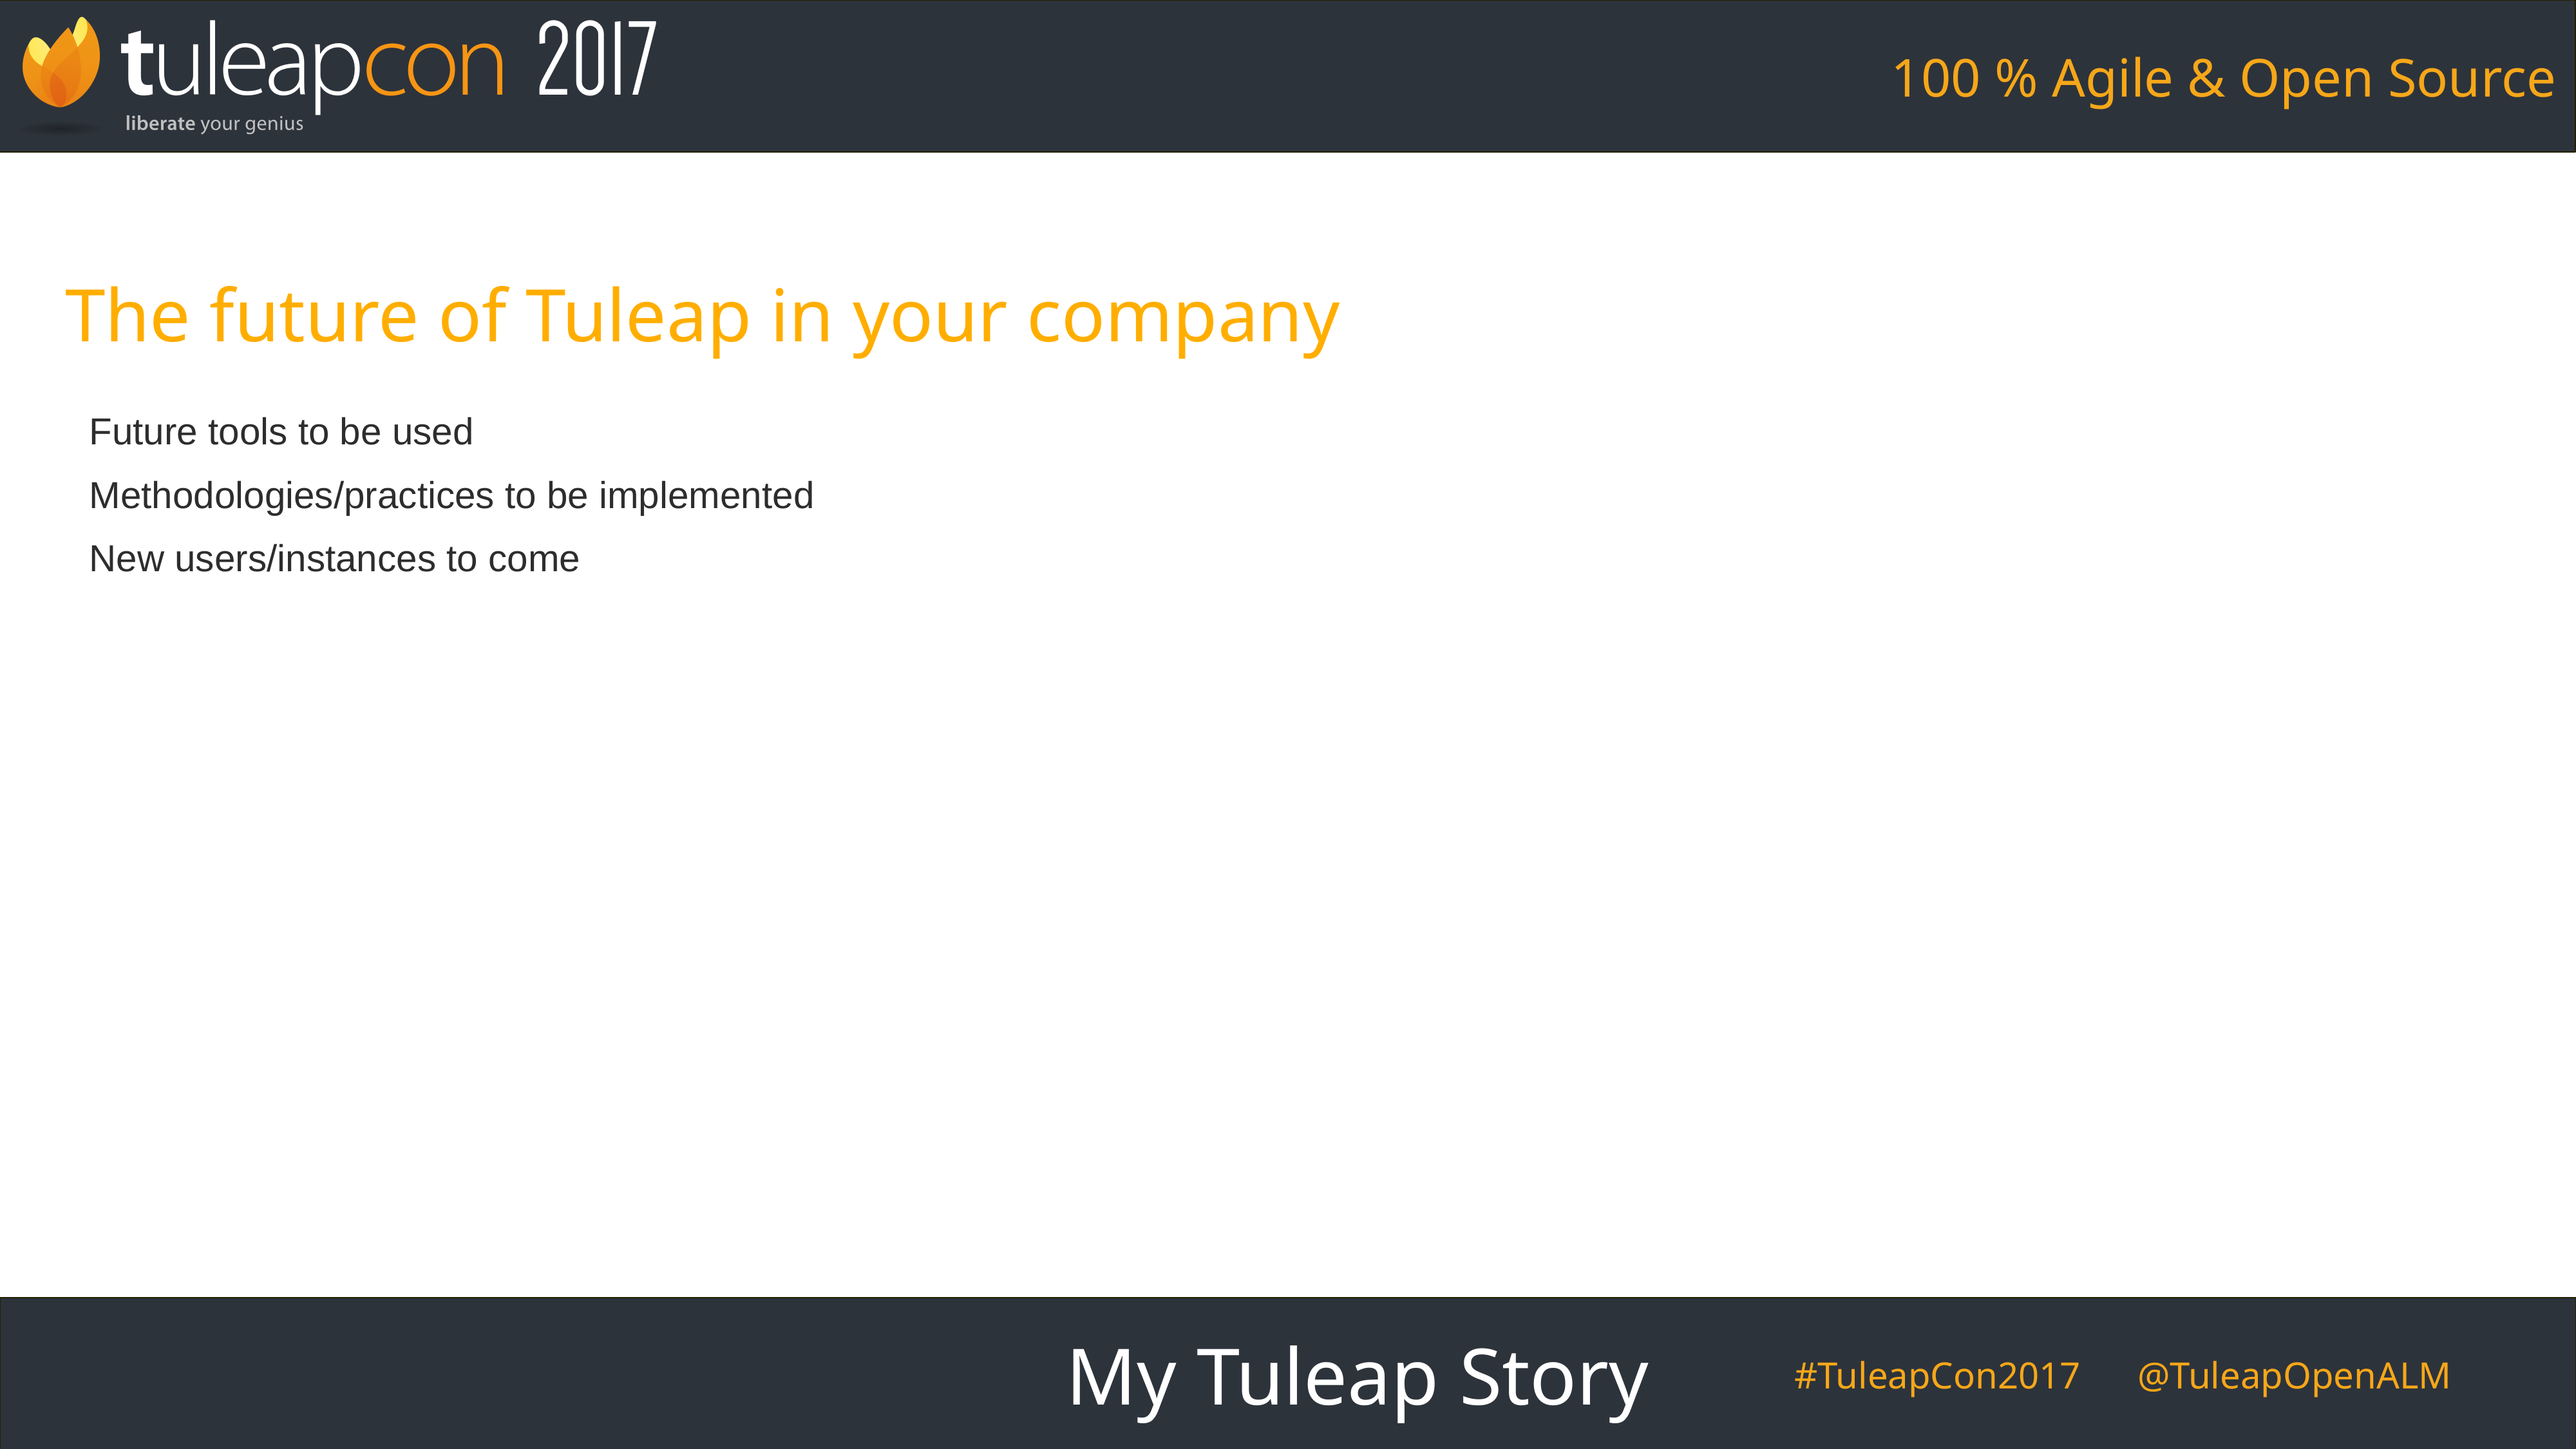

The future of Tuleap in your company
Future tools to be used
Methodologies/practices to be implemented
New users/instances to come